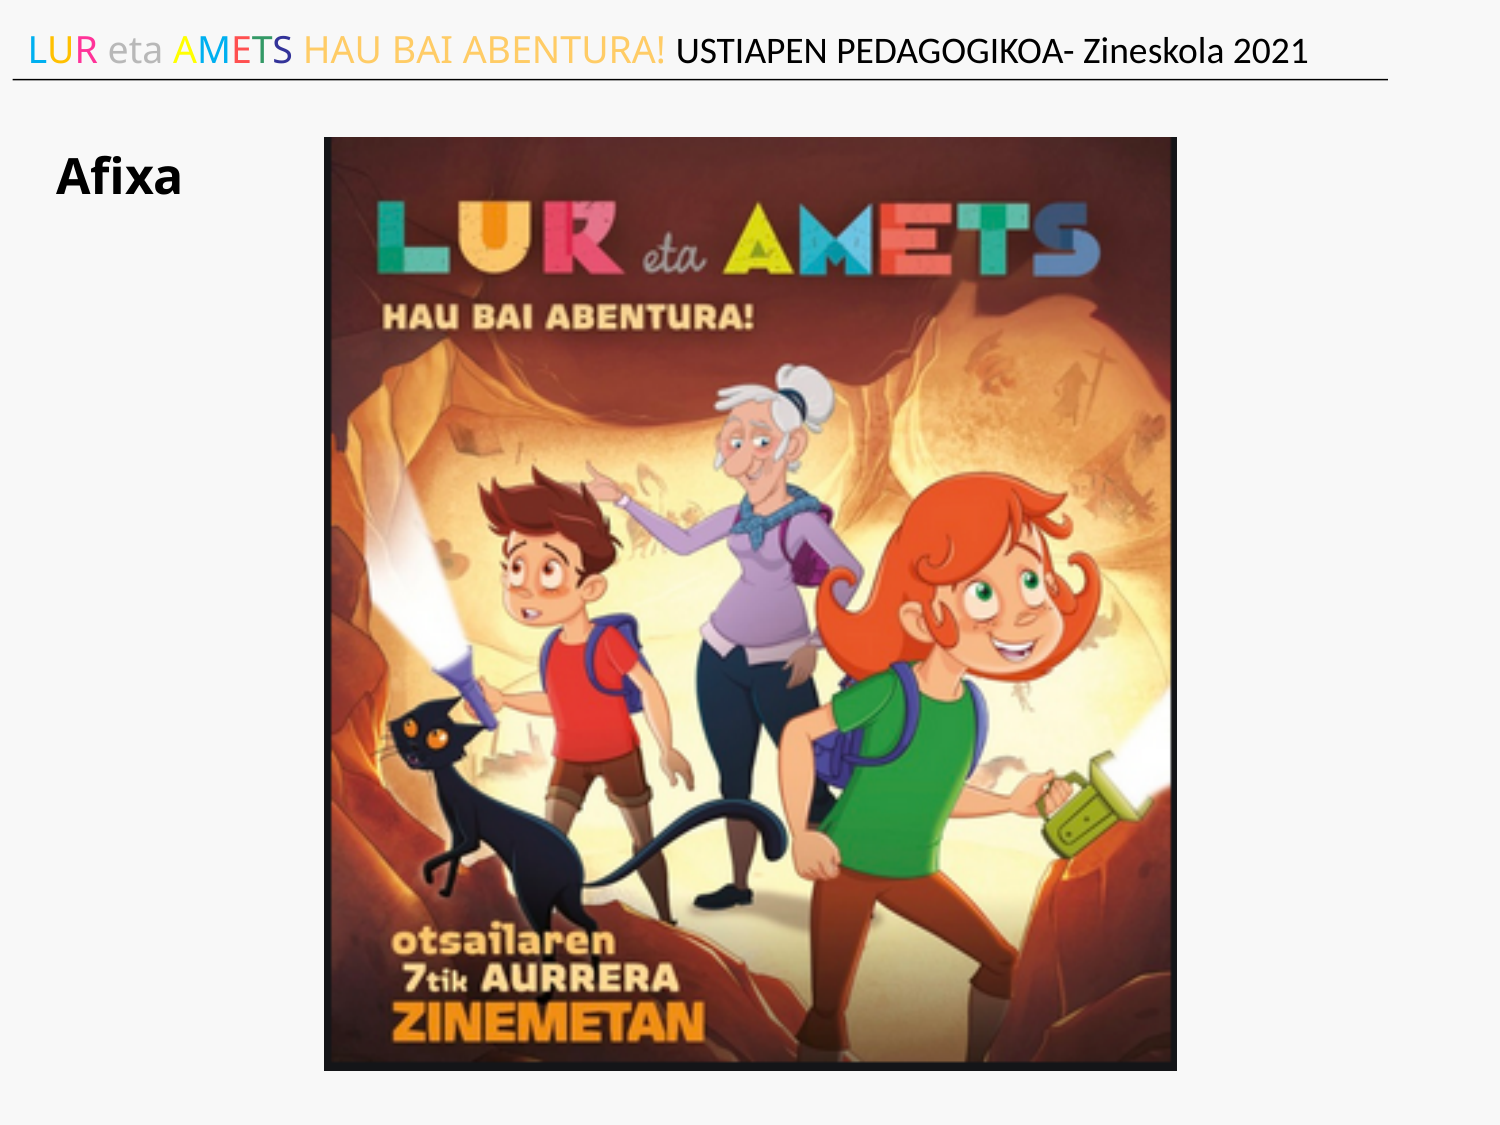

LUR eta AMETS HAU BAI ABENTURA! USTIAPEN PEDAGOGIKOA- Zineskola 2021
Afixa